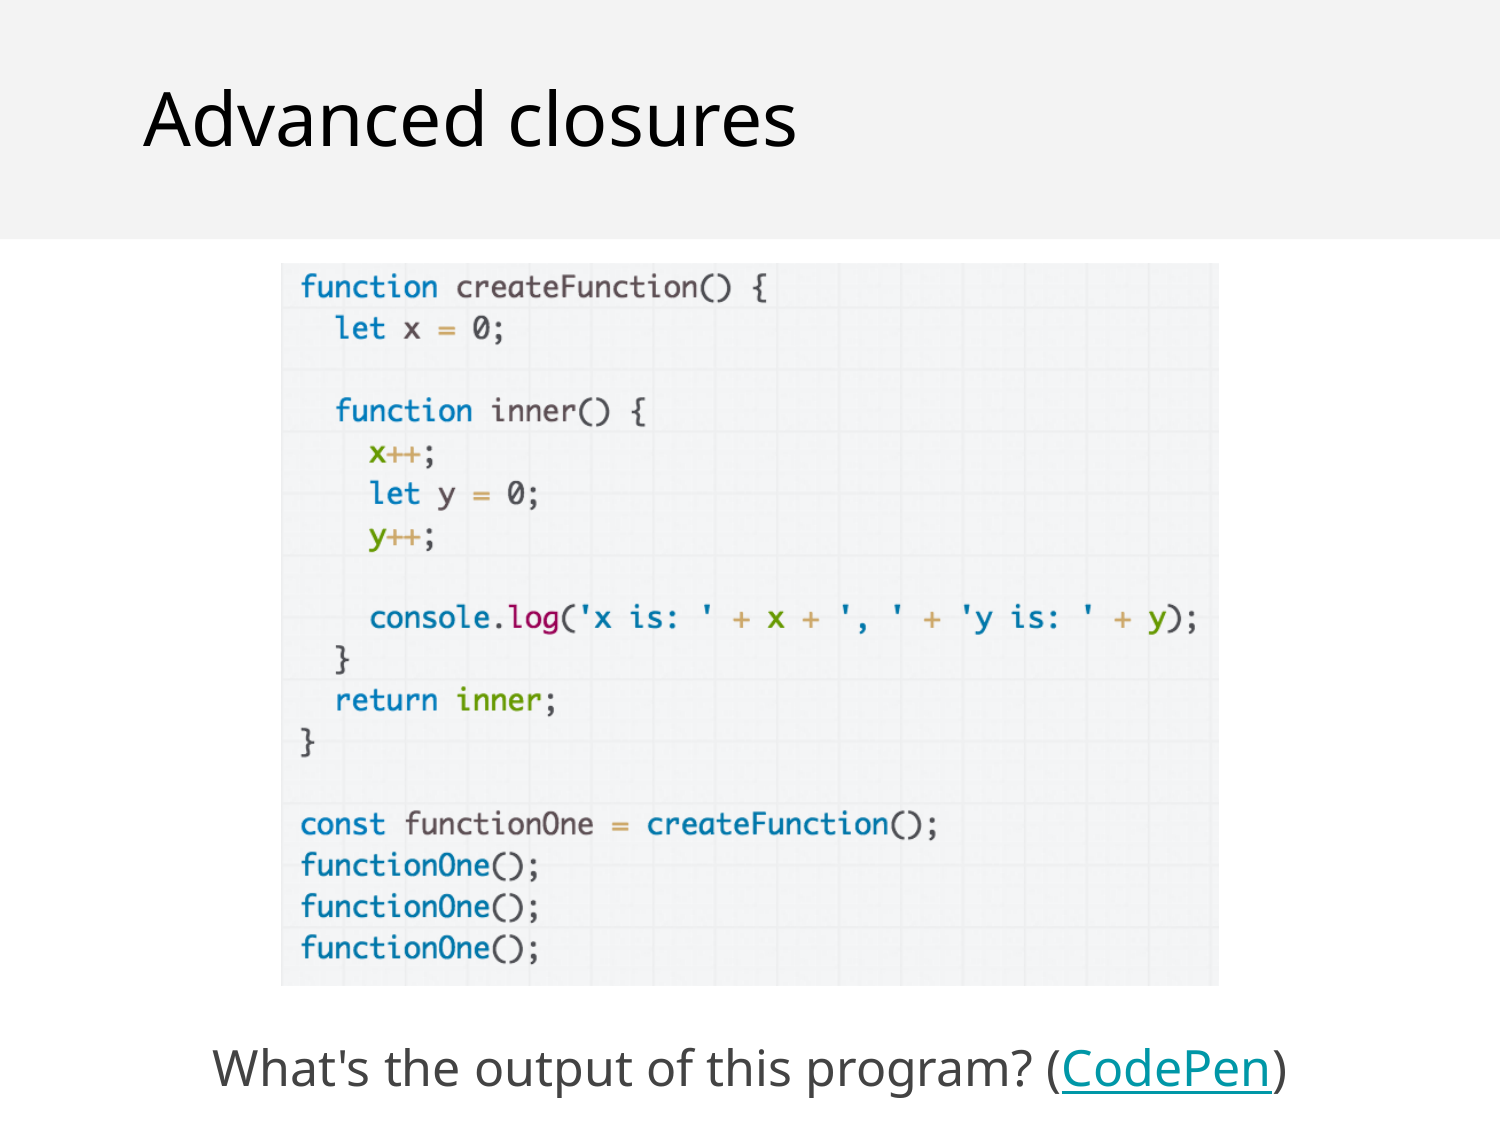

# Advanced closures
What's the output of this program? (CodePen)